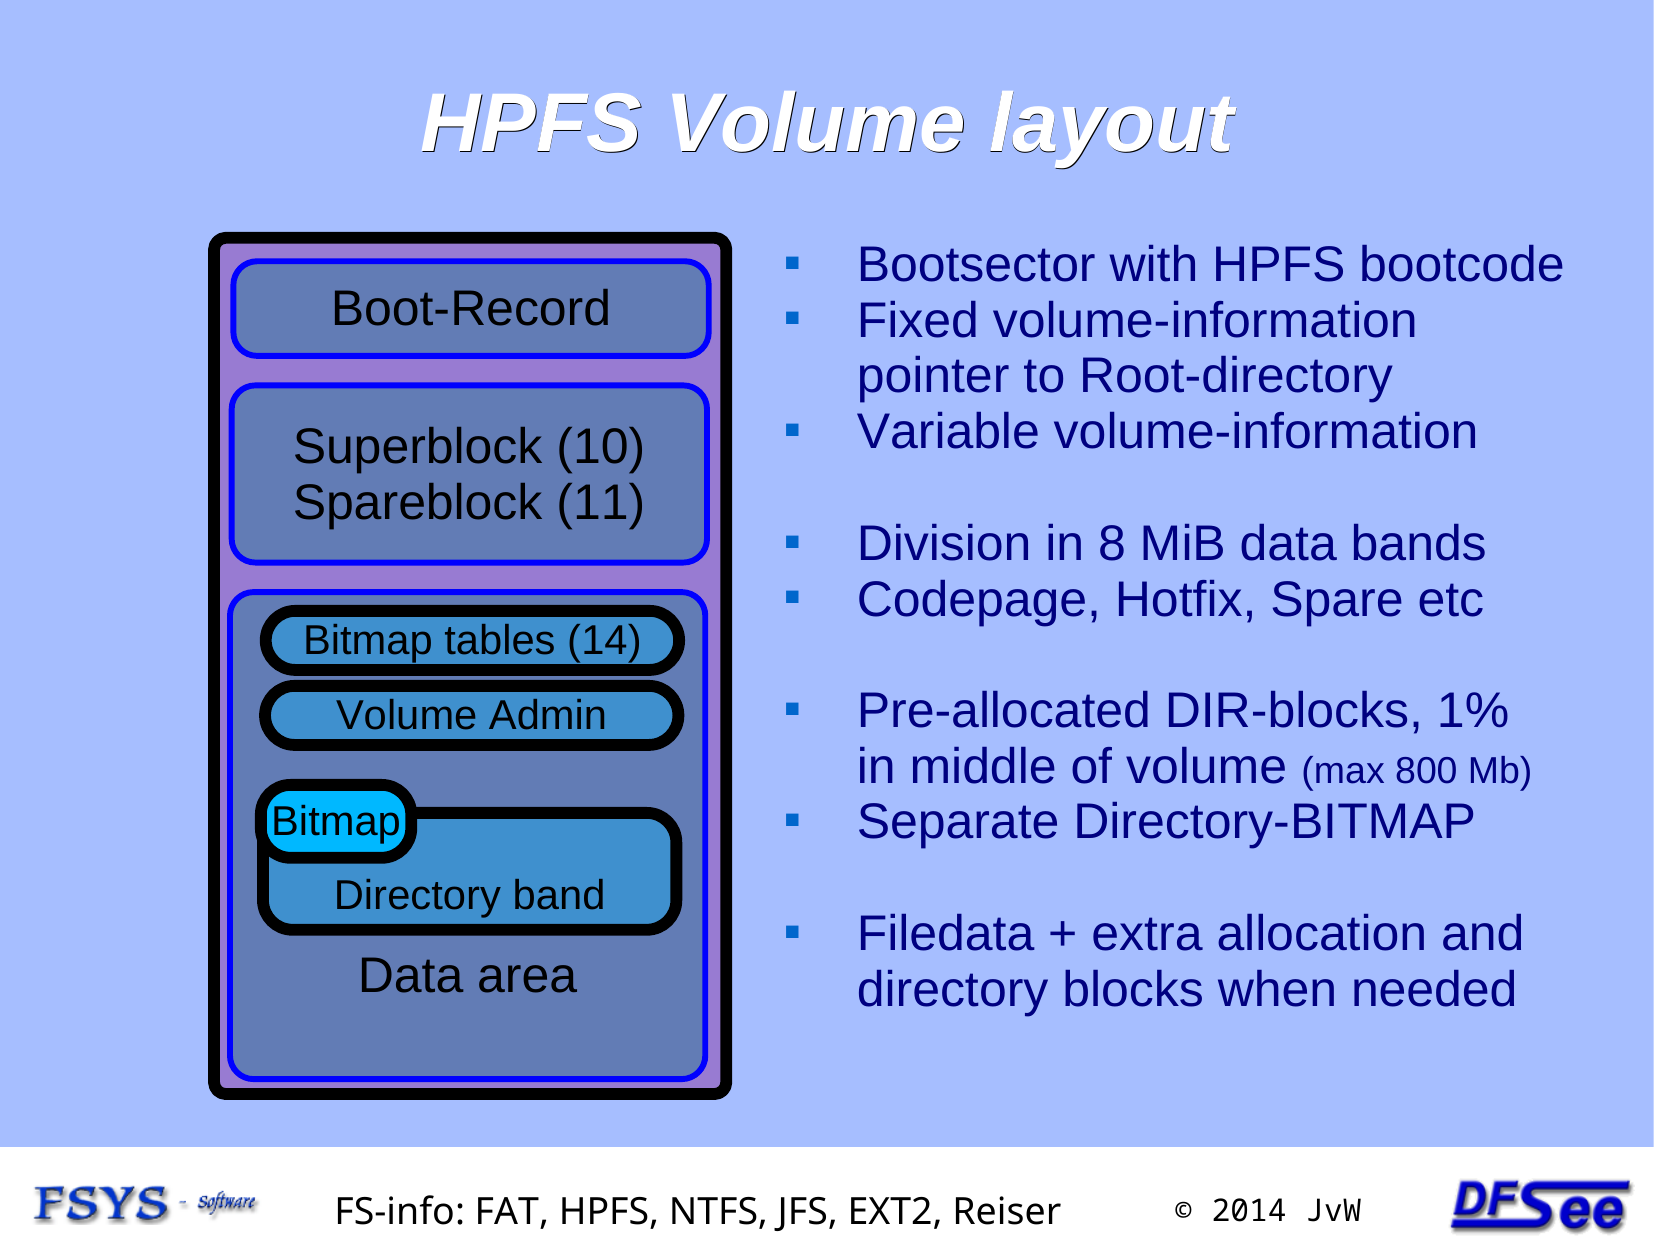

# HPFS Volume layout
Bootsector with HPFS bootcode
Fixed volume-information
pointer to Root-directory
Variable volume-information
Division in 8 MiB data bands
Codepage, Hotfix, Spare etc
Pre-allocated DIR-blocks, 1%
in middle of volume (max 800 Mb)
Separate Directory-BITMAP
Filedata + extra allocation and
directory blocks when needed
Boot-Record
Superblock (10)
Spareblock (11)
Data area
Bitmap tables (14)
Volume Admin
Bitmap
Directory band